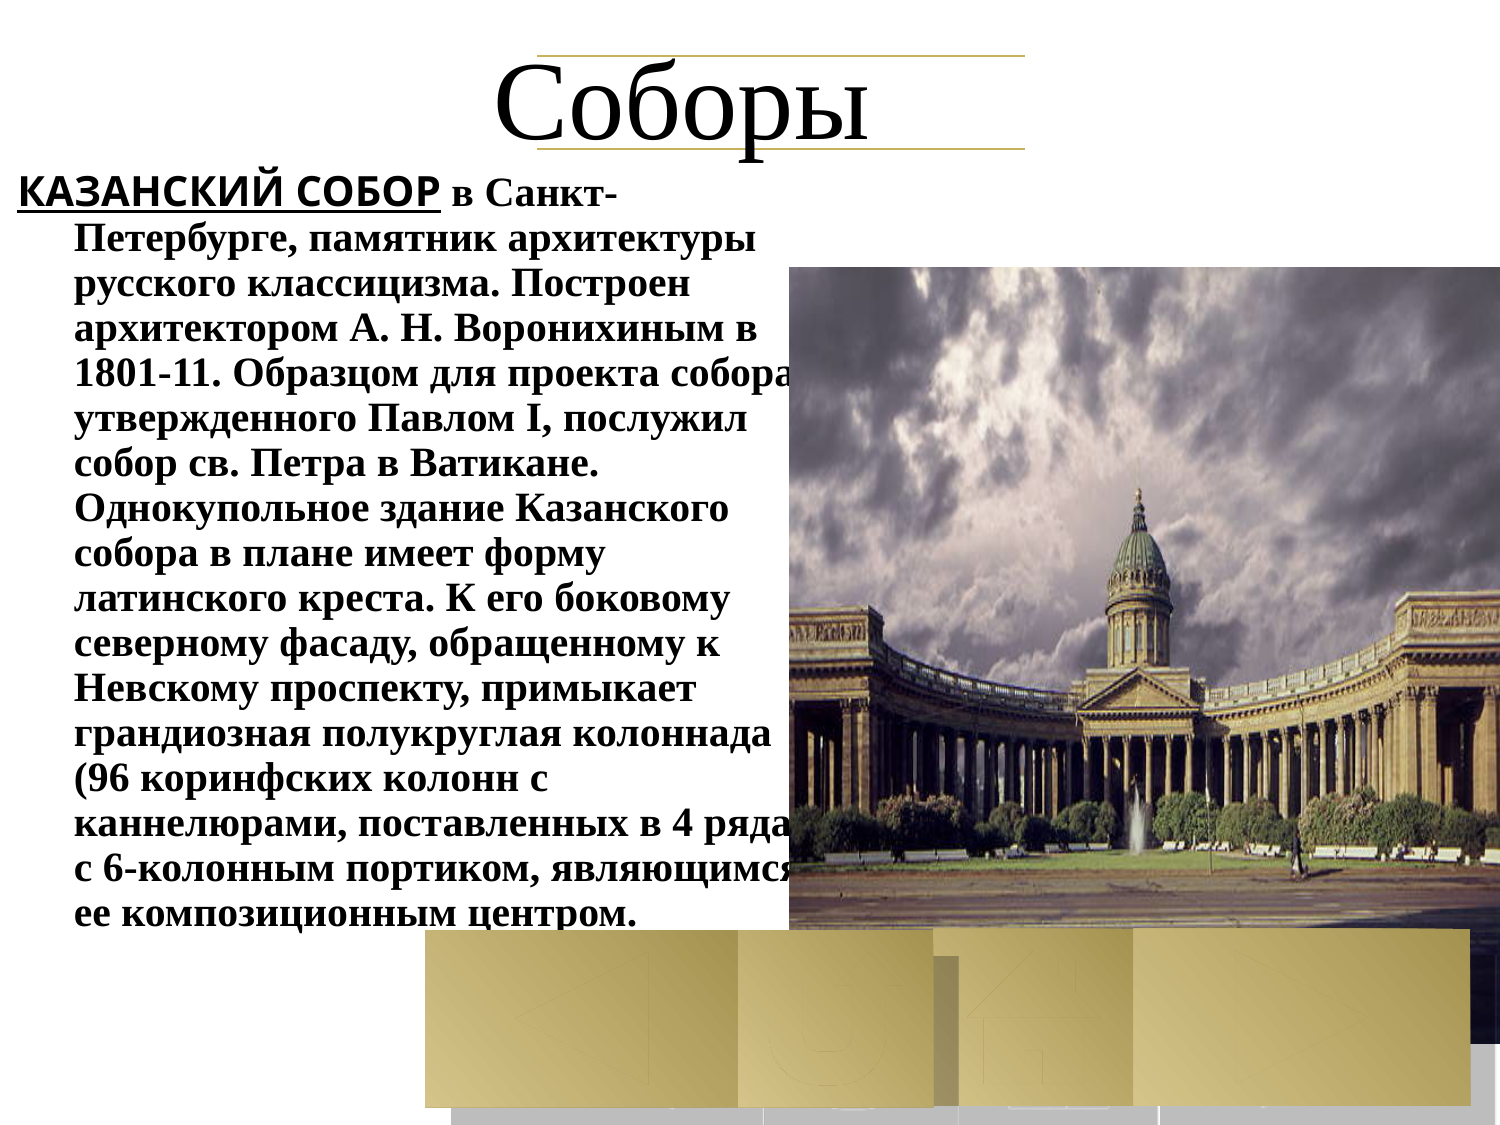

Соборы
КАЗАНСКИЙ СОБОР в Санкт-Петербурге, памятник архитектуры русского классицизма. Построен архитектором А. Н. Воронихиным в 1801-11. Образцом для проекта собора, утвержденного Павлом I, послужил собор св. Петра в Ватикане. Однокупольное здание Казанского собора в плане имеет форму латинского креста. К его боковому северному фасаду, обращенному к Невскому проспекту, примыкает грандиозная полукруглая колоннада (96 коринфских колонн с каннелюрами, поставленных в 4 ряда) с 6-колонным портиком, являющимся ее композиционным центром.